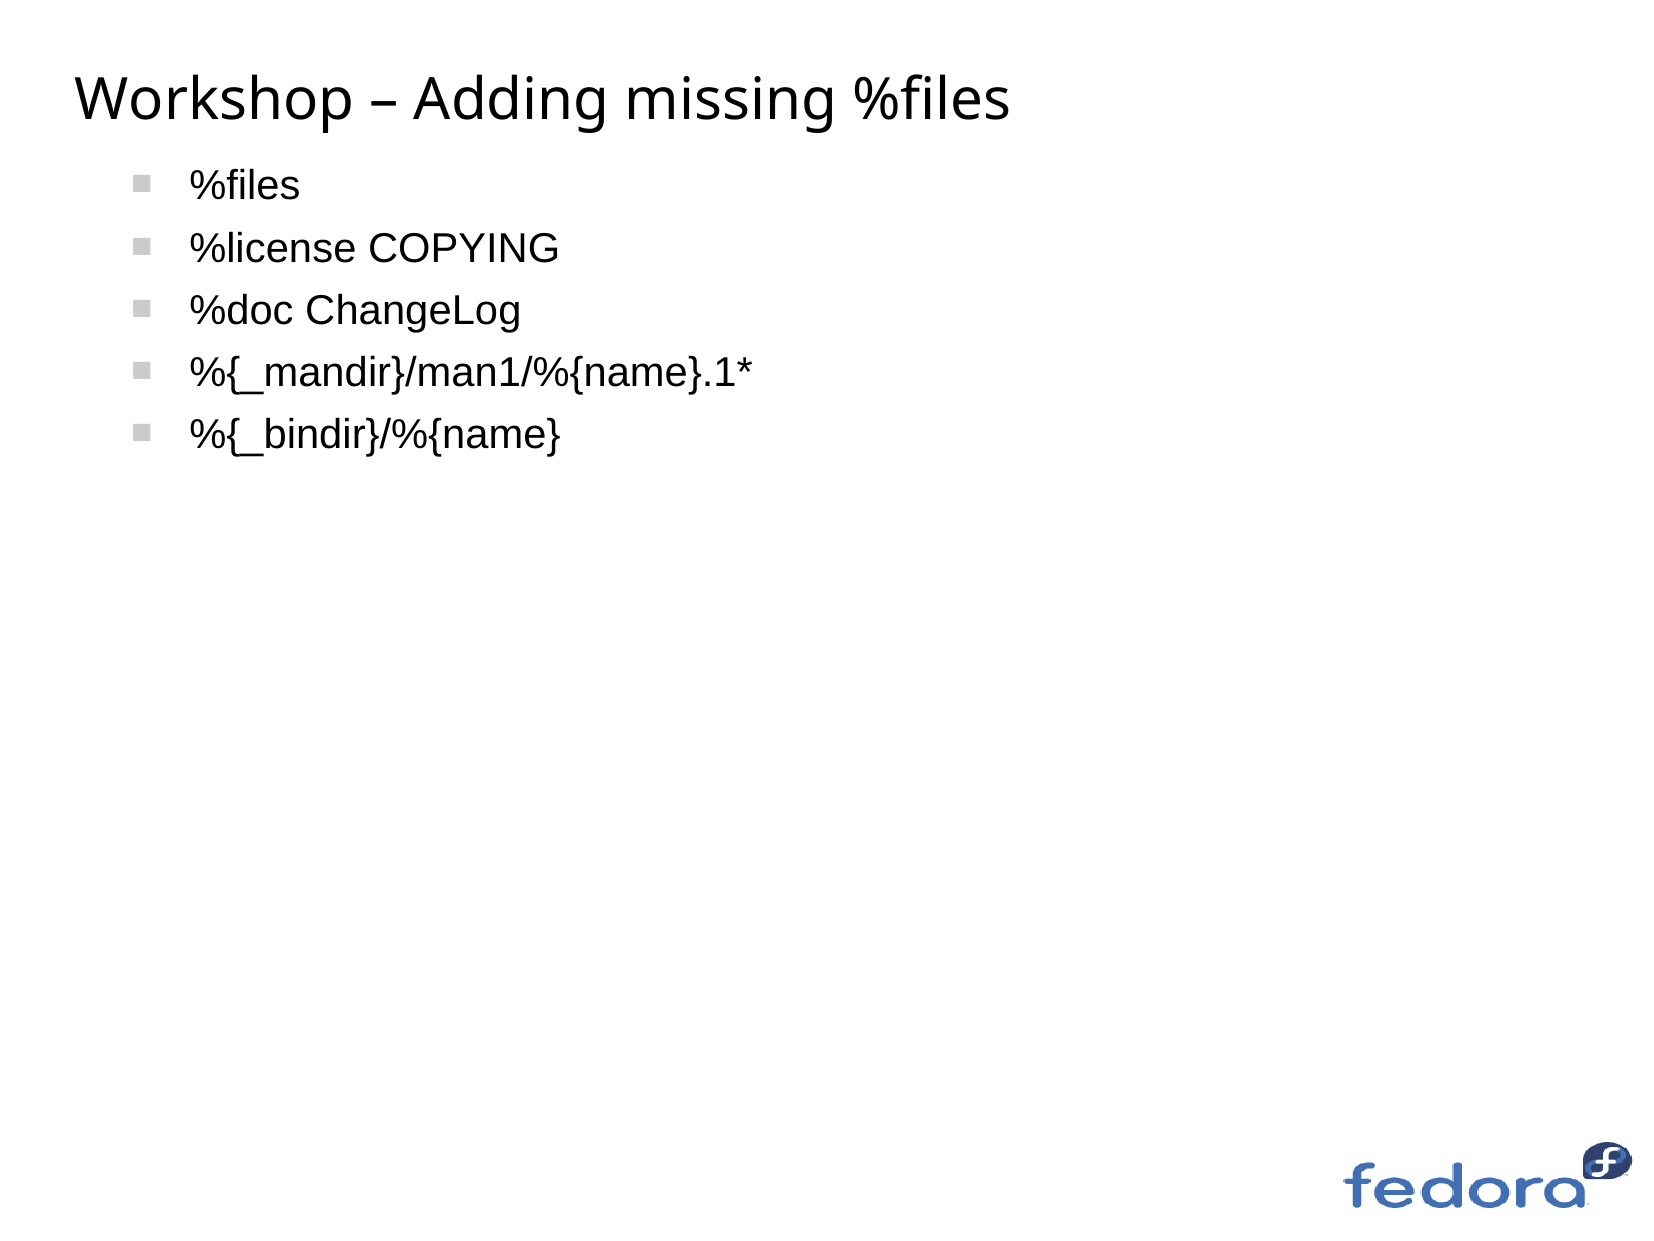

# Workshop – Adding missing %files
%files
%license COPYING
%doc ChangeLog
%{_mandir}/man1/%{name}.1*
%{_bindir}/%{name}